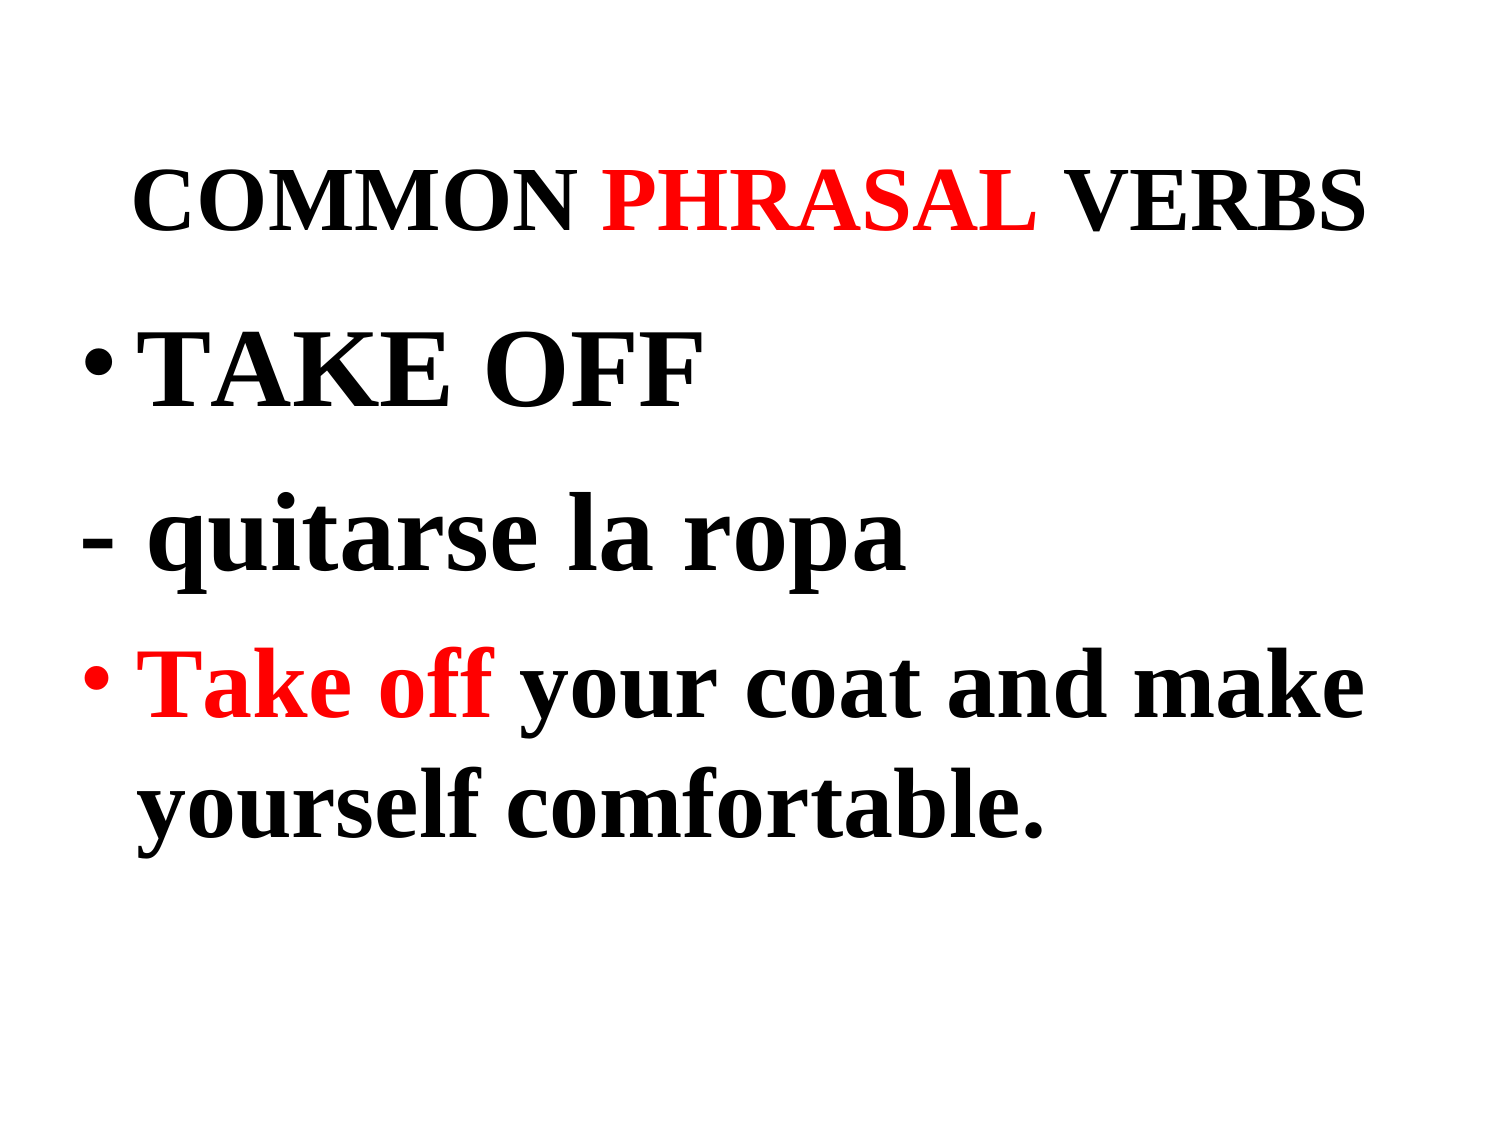

# COMMON PHRASAL VERBS
TAKE OFF
- quitarse la ropa
Take off your coat and make yourself comfortable.